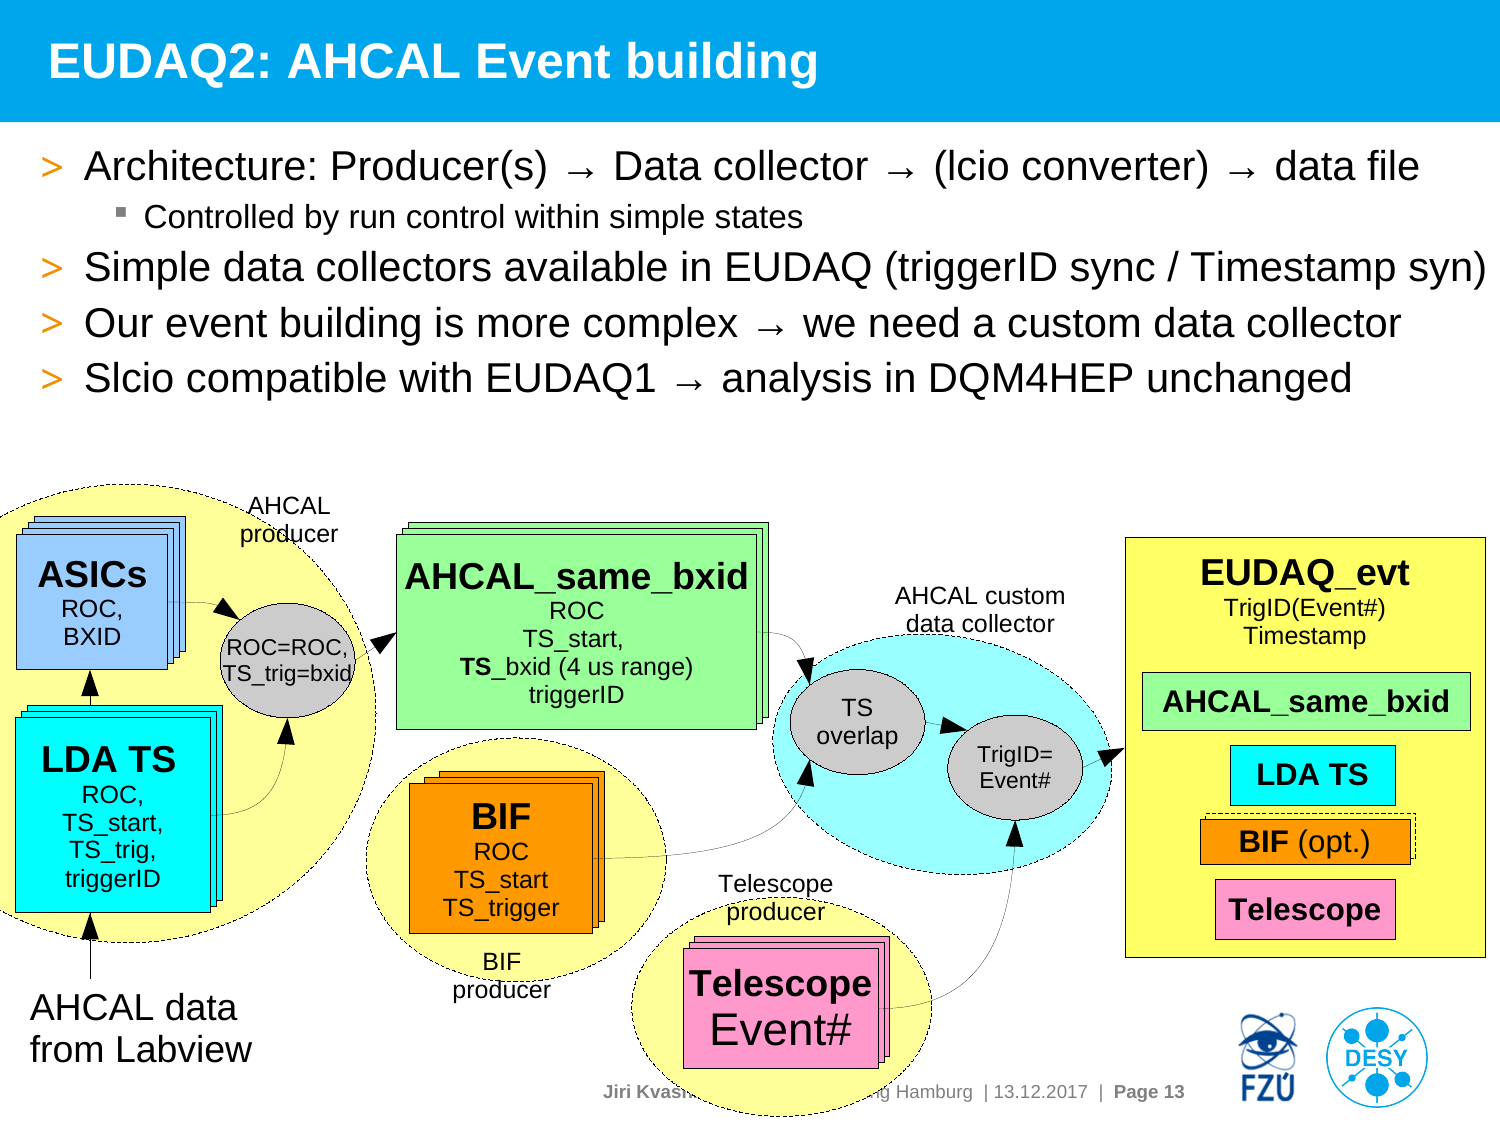

# EUDAQ2: AHCAL Event building
Architecture: Producer(s) → Data collector → (lcio converter) → data file
Controlled by run control within simple states
Simple data collectors available in EUDAQ (triggerID sync / Timestamp syn)
Our event building is more complex → we need a custom data collector
Slcio compatible with EUDAQ1 → analysis in DQM4HEP unchanged
AHCAL
producer
ASICs
ROC,
BXID
ASICs
ROC,
BXID
AHCAL_same_bxid
ROC
TS_start,
TS_bxid (opt. TS_trig)
triggerID
ASICs
ROC,
BXID
AHCAL_same_bxid
ROC
TS_start,
TS_bxid (opt. TS_trig)
triggerID
ASICs
ROC,
BXID
AHCAL_same_bxid
ROC
TS_start,
TS_bxid (4 us range)
triggerID
EUDAQ_evt
TrigID(Event#)
Timestamp
AHCAL custom
data collector
ROC=ROC,
TS_trig=bxid
TS
overlap
AHCAL_same_bxid
LDA
ROC,
TS_start,
TS_trig,
triggerID
LDA
ROC,
TS_start,
TS_trig,
triggerID
TrigID=
Event#
LDA TS
ROC,
TS_start,
TS_trig,
triggerID
LDA TS
BIF
ROC
TS_start
TS_trigger
BIF
ROC
TS_start
TS_trigger
BIF
ROC
TS_start
TS_trigger
BIF (opt.)
BIF (opt.)
Telescope
producer
Telescope
Mimosa
Event#
BIF
producer
Mimosa
Event#
Telescope
Event#
AHCAL data from Labview